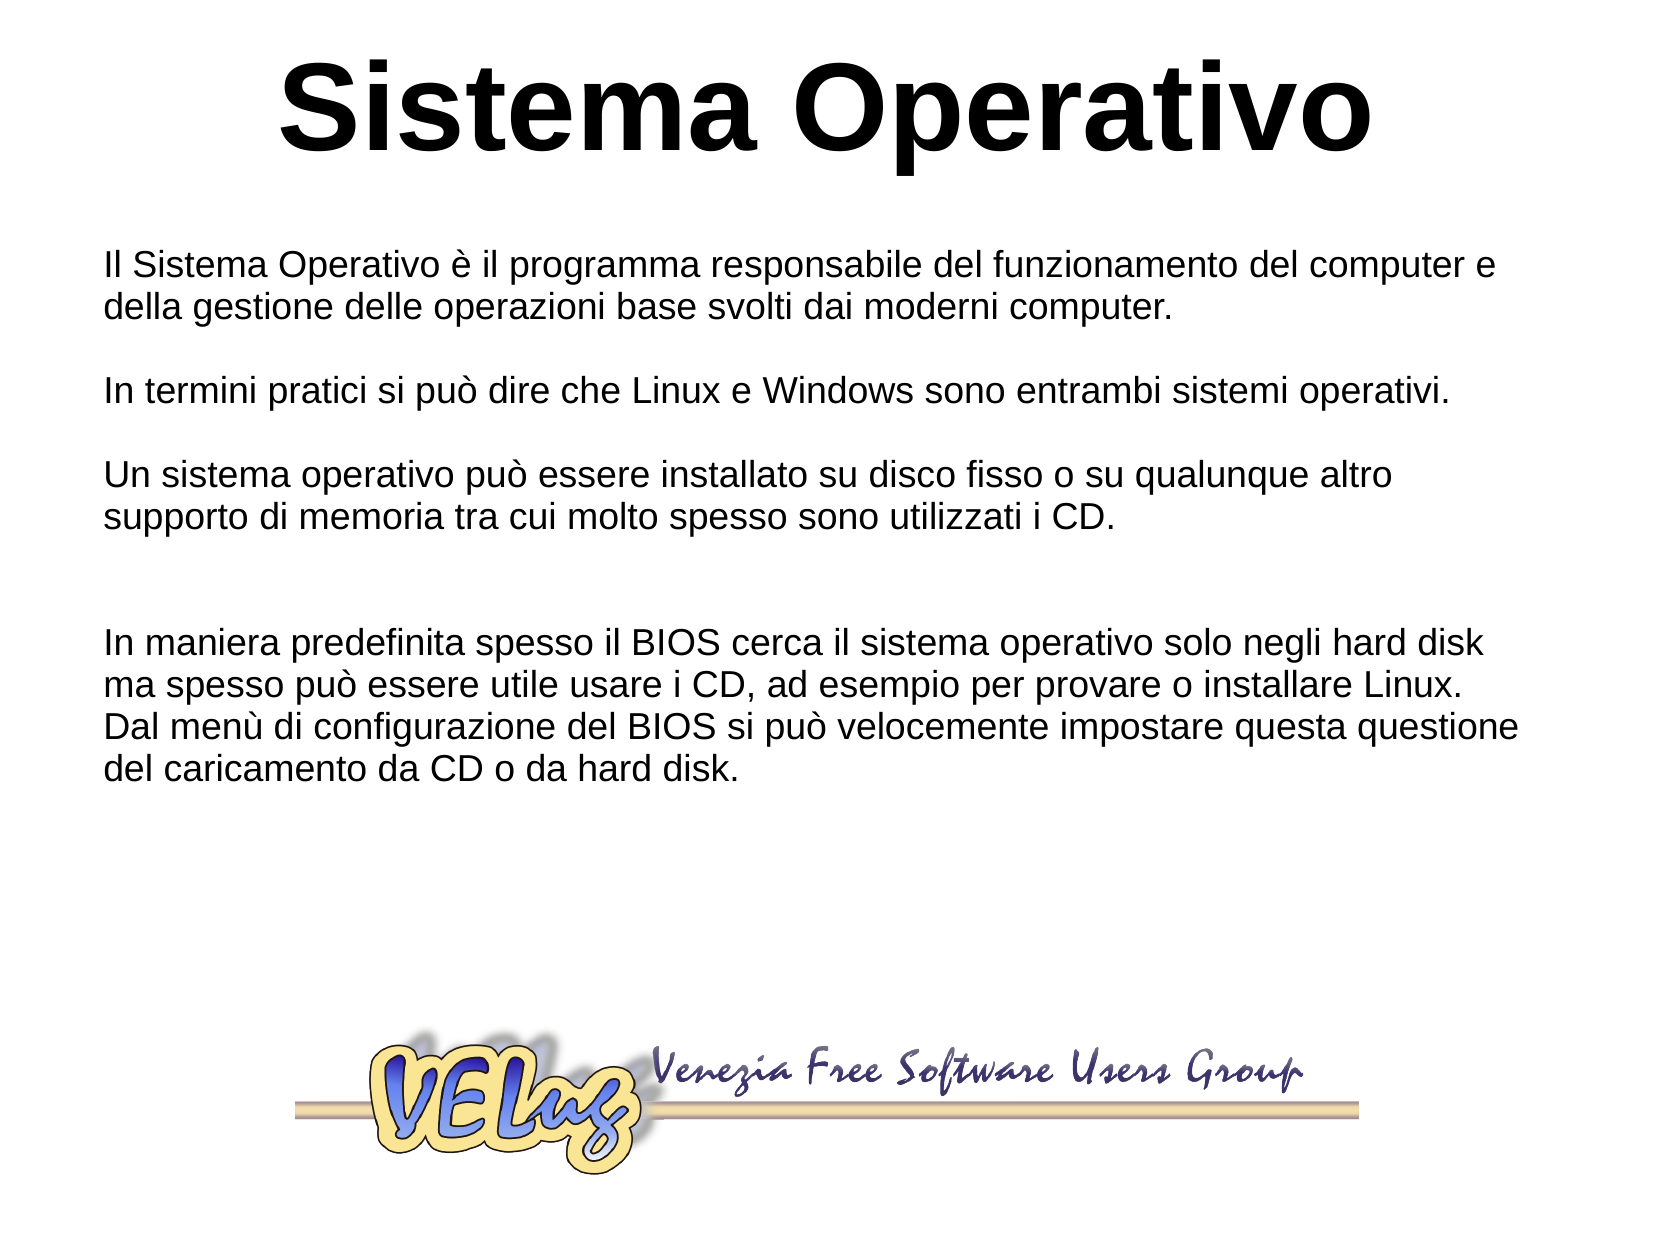

Sistema Operativo
Il Sistema Operativo è il programma responsabile del funzionamento del computer e della gestione delle operazioni base svolti dai moderni computer.
In termini pratici si può dire che Linux e Windows sono entrambi sistemi operativi.
Un sistema operativo può essere installato su disco fisso o su qualunque altro supporto di memoria tra cui molto spesso sono utilizzati i CD.
In maniera predefinita spesso il BIOS cerca il sistema operativo solo negli hard disk ma spesso può essere utile usare i CD, ad esempio per provare o installare Linux.
Dal menù di configurazione del BIOS si può velocemente impostare questa questione del caricamento da CD o da hard disk.